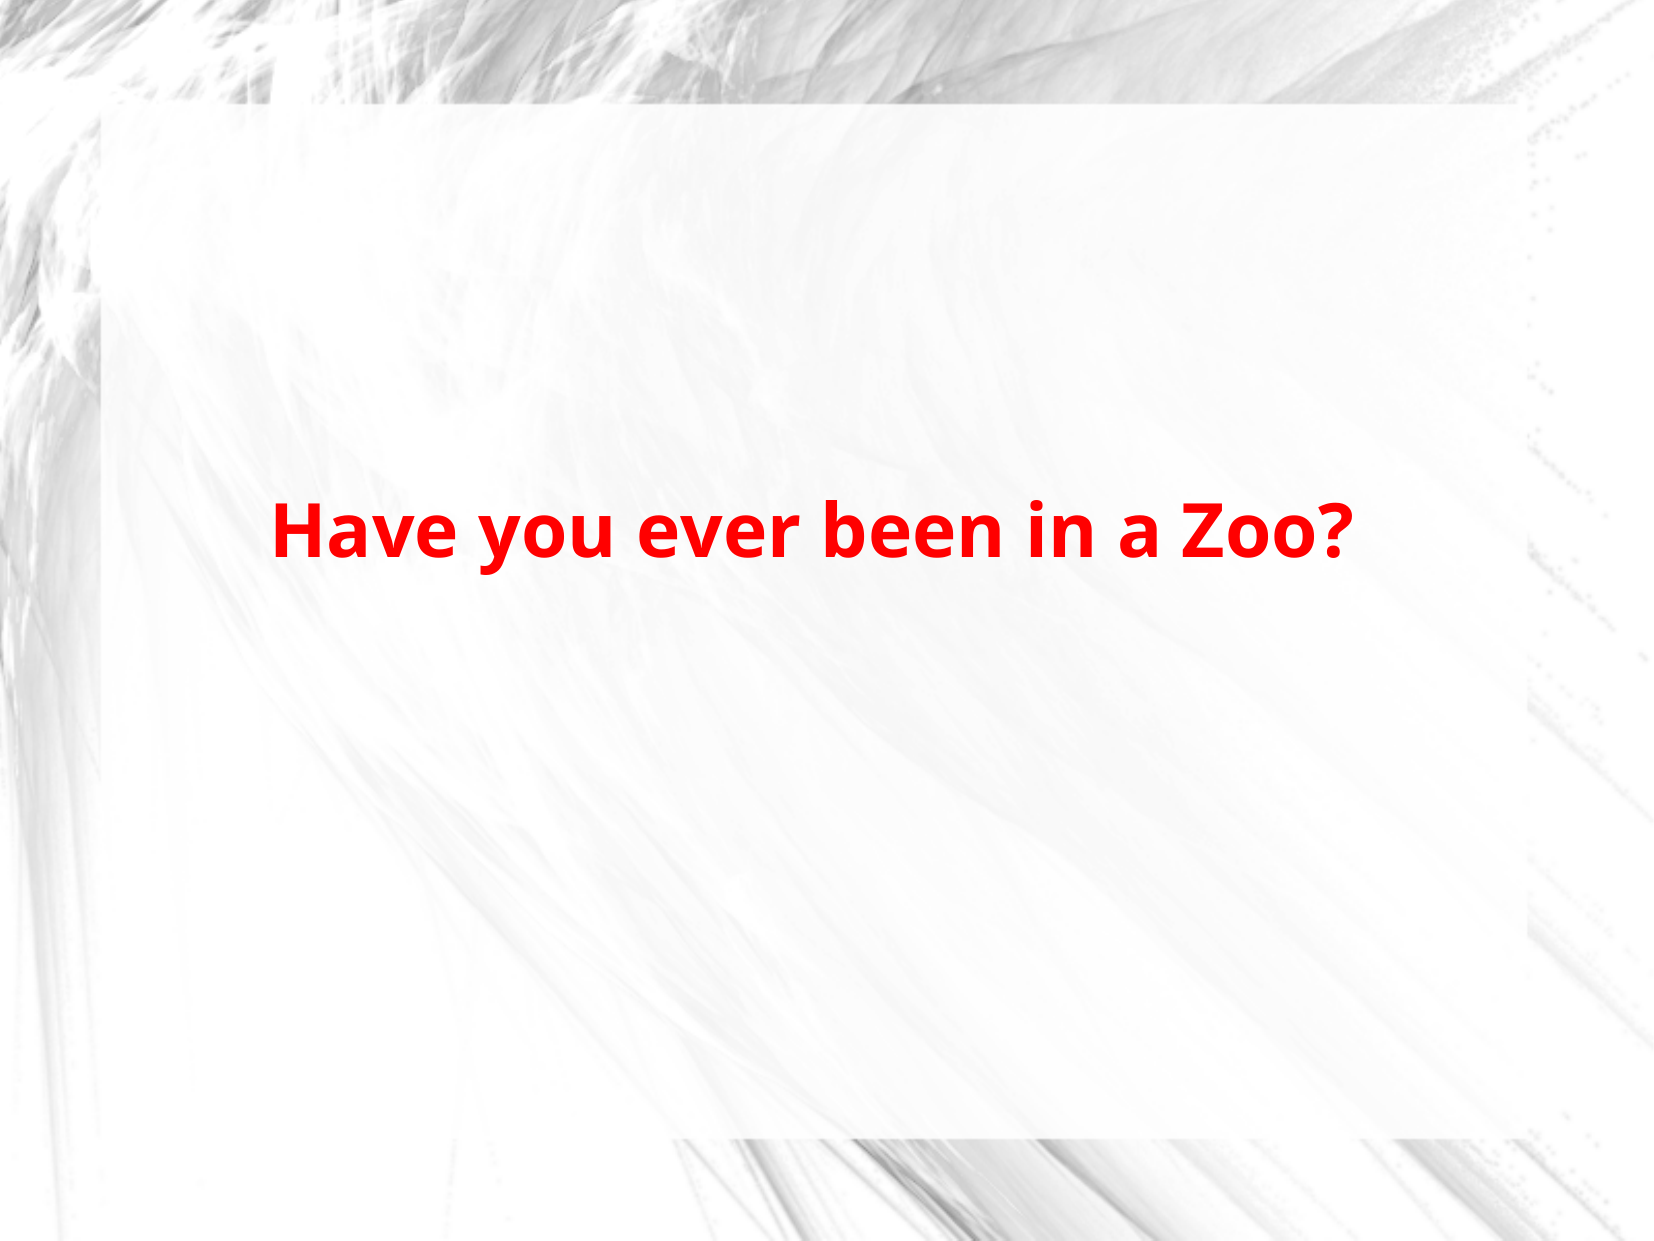

# Have you ever been in a Zoo?